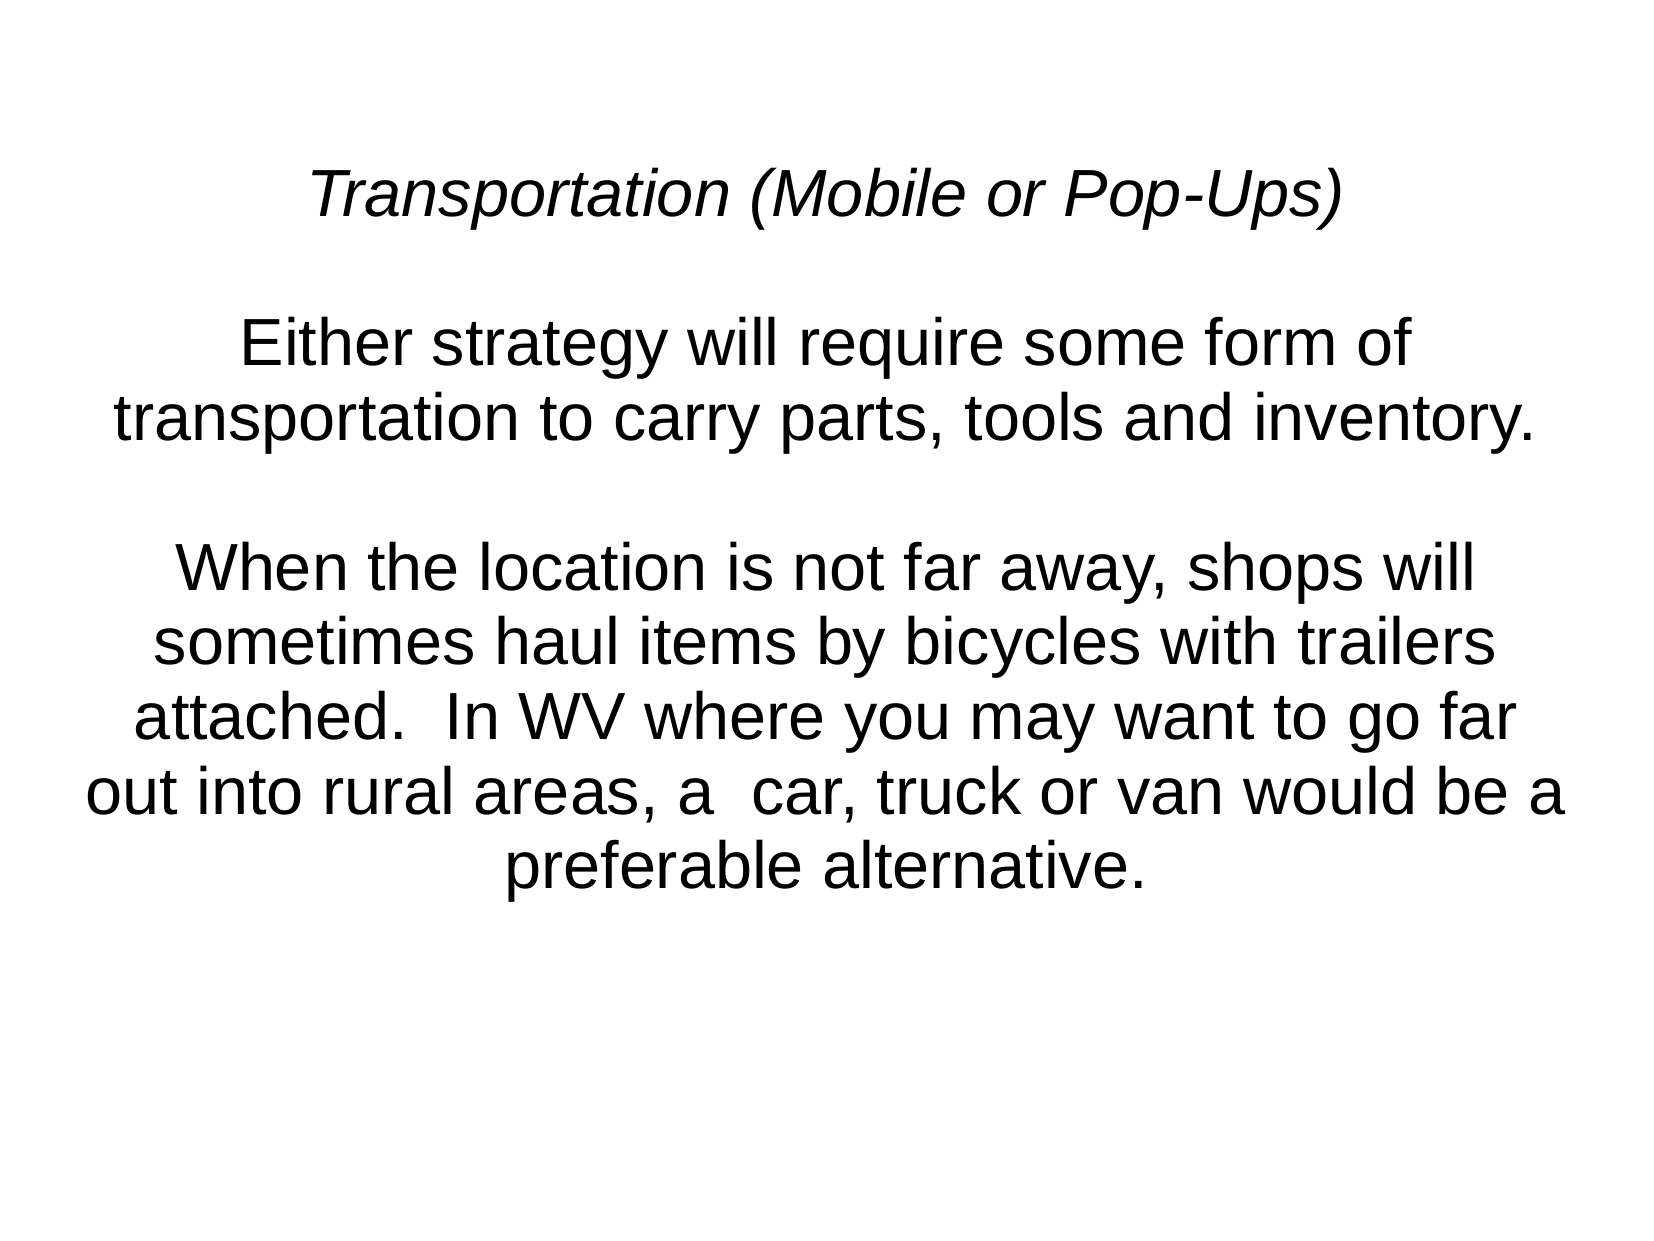

# Transportation (Mobile or Pop-Ups)
Either strategy will require some form of transportation to carry parts, tools and inventory.
When the location is not far away, shops will sometimes haul items by bicycles with trailers attached. In WV where you may want to go far out into rural areas, a car, truck or van would be a preferable alternative.